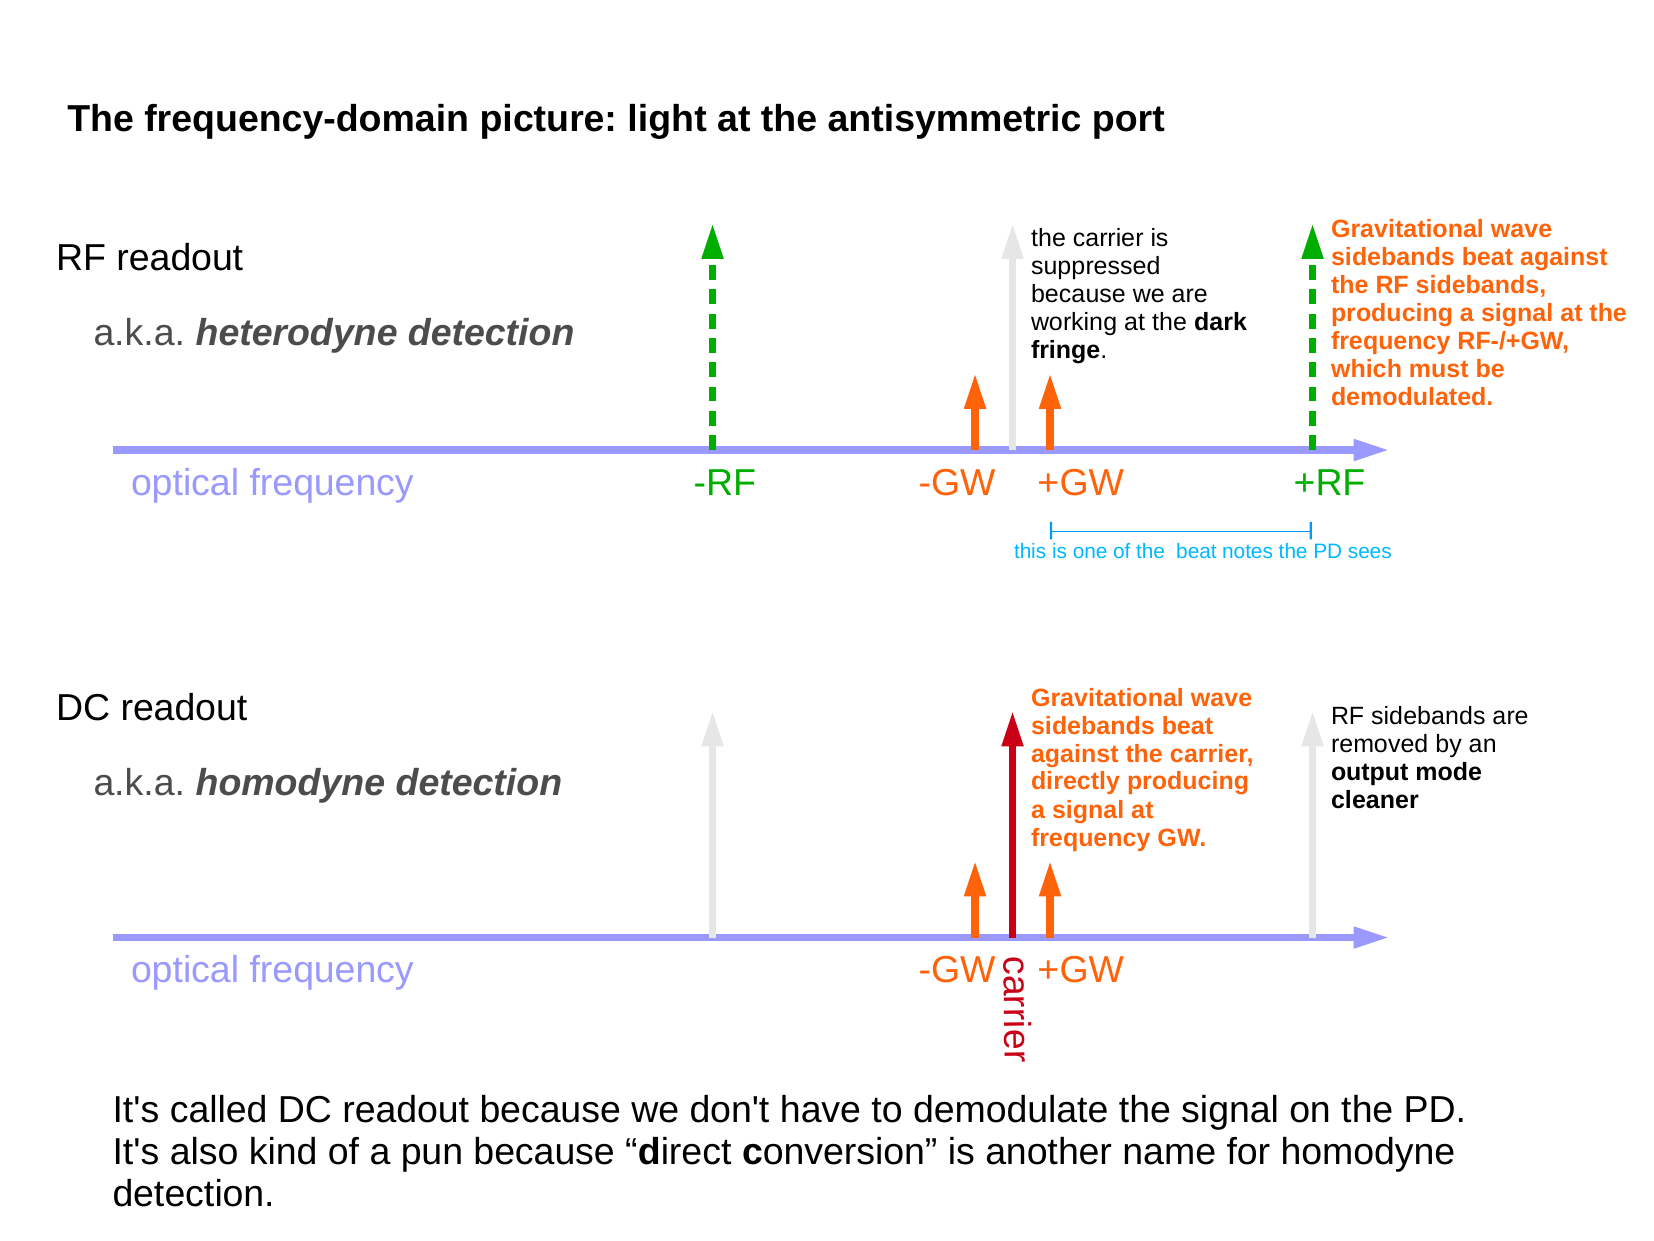

The frequency-domain picture: light at the antisymmetric port
Gravitational wave sidebands beat against the RF sidebands, producing a signal at the frequency RF-/+GW, which must be demodulated.
the carrier is suppressed because we are working at the dark fringe.
RF readout
a.k.a. heterodyne detection
optical frequency
-RF
-GW +GW
+RF
this is one of the beat notes the PD sees
Gravitational wave sidebands beat against the carrier, directly producing a signal at frequency GW.
DC readout
RF sidebands are removed by an output mode cleaner
a.k.a. homodyne detection
optical frequency
-GW +GW
carrier
It's called DC readout because we don't have to demodulate the signal on the PD.
It's also kind of a pun because “direct conversion” is another name for homodyne detection.